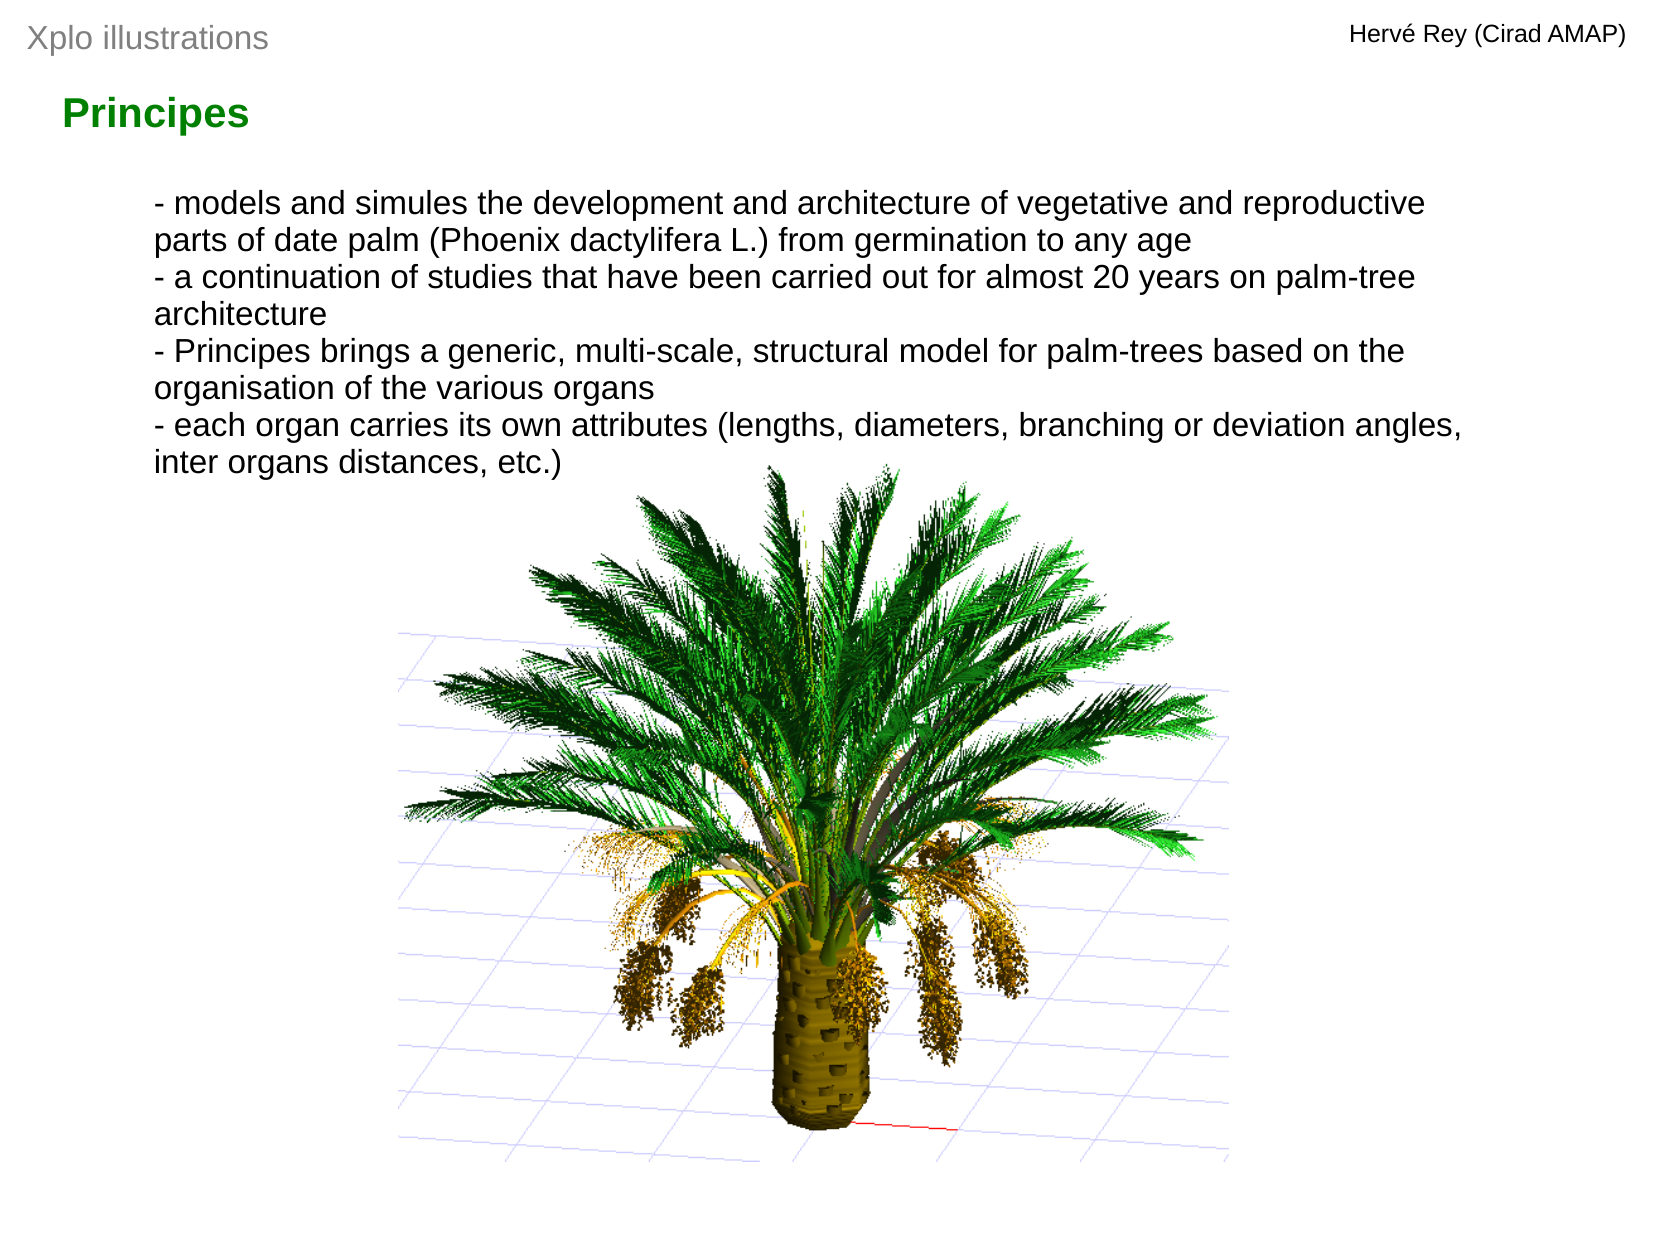

Xplo illustrations
Hervé Rey (Cirad AMAP)
Principes
- models and simules the development and architecture of vegetative and reproductive parts of date palm (Phoenix dactylifera L.) from germination to any age
- a continuation of studies that have been carried out for almost 20 years on palm-tree architecture
- Principes brings a generic, multi-scale, structural model for palm-trees based on the organisation of the various organs
- each organ carries its own attributes (lengths, diameters, branching or deviation angles, inter organs distances, etc.)
Various morphotypes and varieties of Phoenix dactylifera L. are being studied and compared under various environmental and edaphic conditions thanks to a network of four countries : Italy, Morocco, Algeria and Tunisia.
Principes brings a generic, multi-scale, structural model for palm-trees based on the organisation of the various organs. Each organ carries its own attributes (lengths, diameters, branching or deviation angles, inter organs distances, etc.).
The development model relies on a set of parameters which values come from observations on several fronds on several trees. Mean and variance values are used to reproduce the evolution of these parameters using piecewise functions, with or without interpolation.
This development model is flexible enough to simulate whatever palm-tree genus, species or variety.
Principes computes very detailed 3D mock-ups which can be laid out in virtual scenes that reproduce real plantation patterns. It is then for instance possible to compute the radiative balance at different scales (plot, tree, frond, leaflet...) in relation with environmental conditions like in (Dauzat, 1994). This process gives information on light efficiency of the architecture of any species, variety or morphotype. These information can be used in agronomic applications such as the definition of an optimized observation protocol for varietal characterisation that can help for breeding for example.
Principes is planned to be used on oil palm (Elaeis guineensis L.) in 2014 for breeding and productivity improvement in industrial plantations in Indonesia. It should then be coupled with a process-based model to calibrate its developement model.